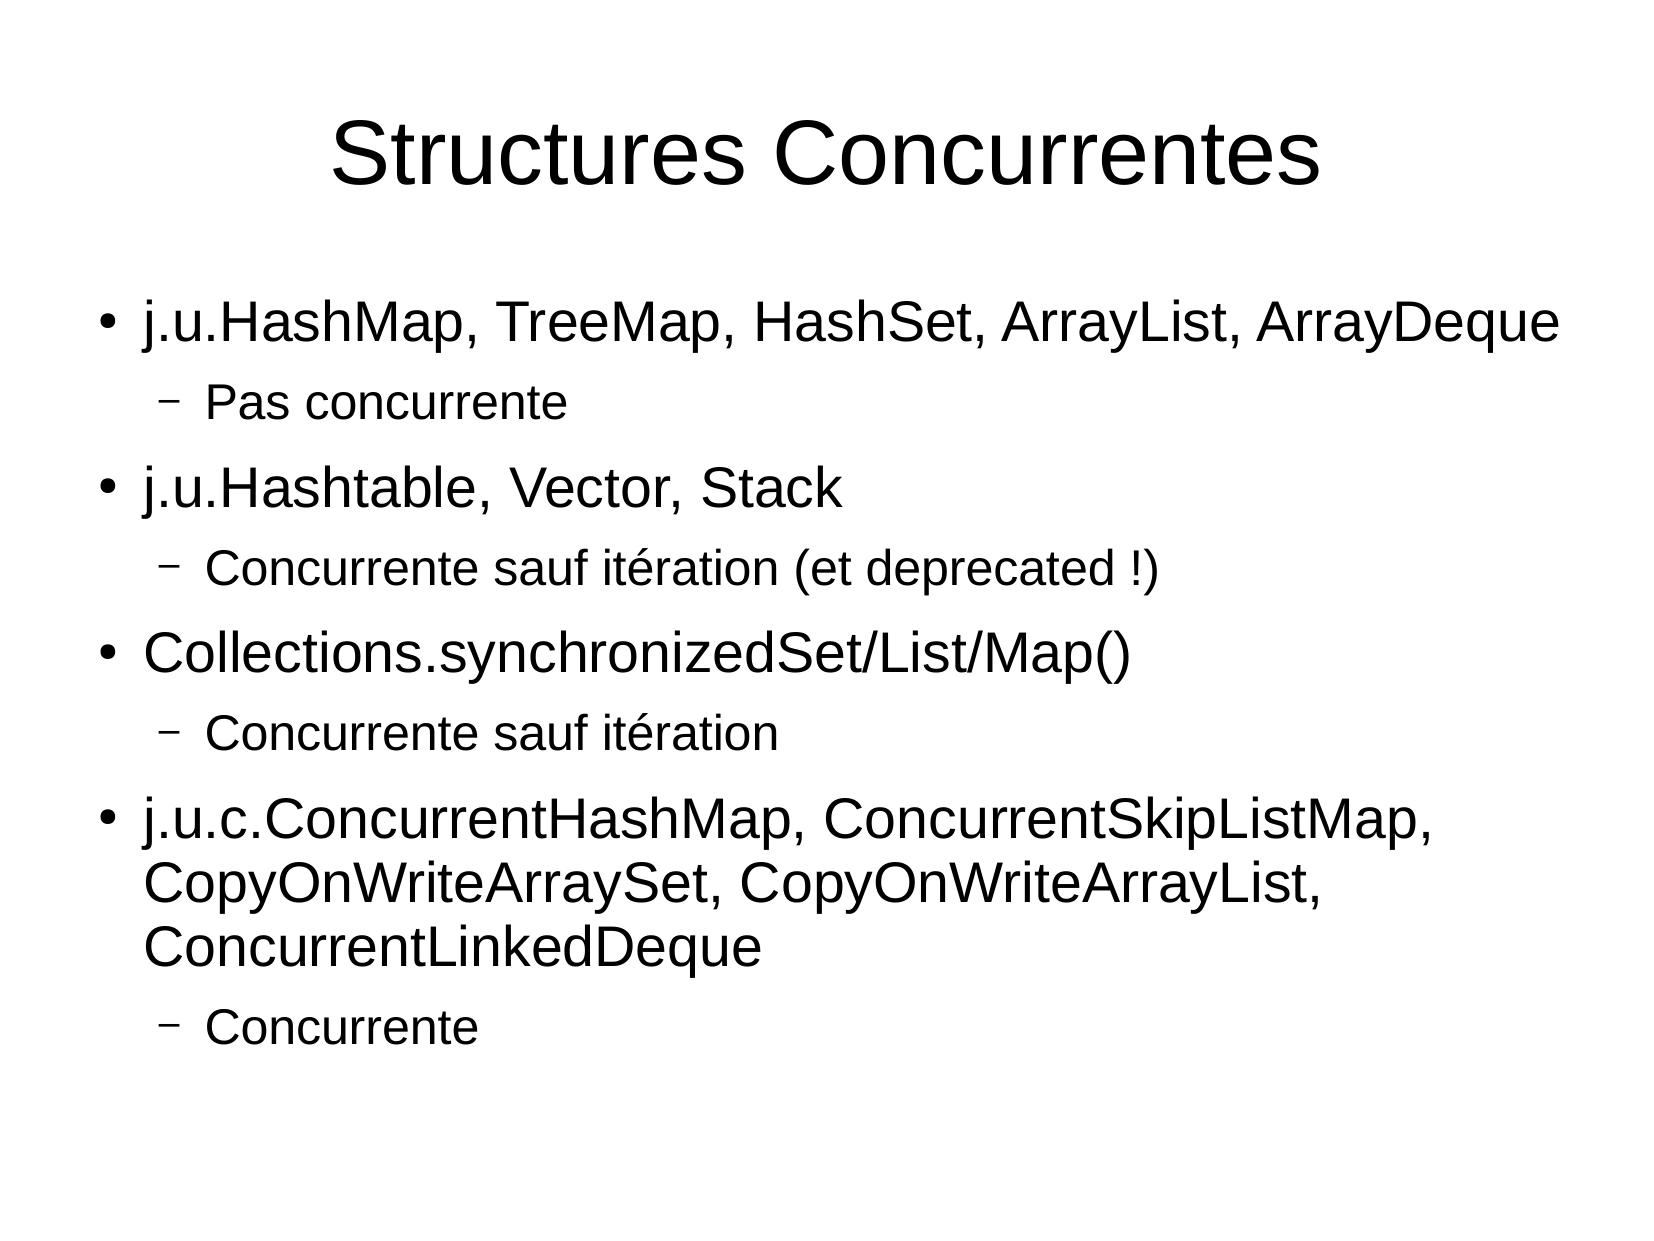

# Structures Concurrentes
j.u.HashMap, TreeMap, HashSet, ArrayList, ArrayDeque
Pas concurrente
j.u.Hashtable, Vector, Stack
Concurrente sauf itération (et deprecated !)
Collections.synchronizedSet/List/Map()
Concurrente sauf itération
j.u.c.ConcurrentHashMap, ConcurrentSkipListMap, CopyOnWriteArraySet, CopyOnWriteArrayList, ConcurrentLinkedDeque
Concurrente